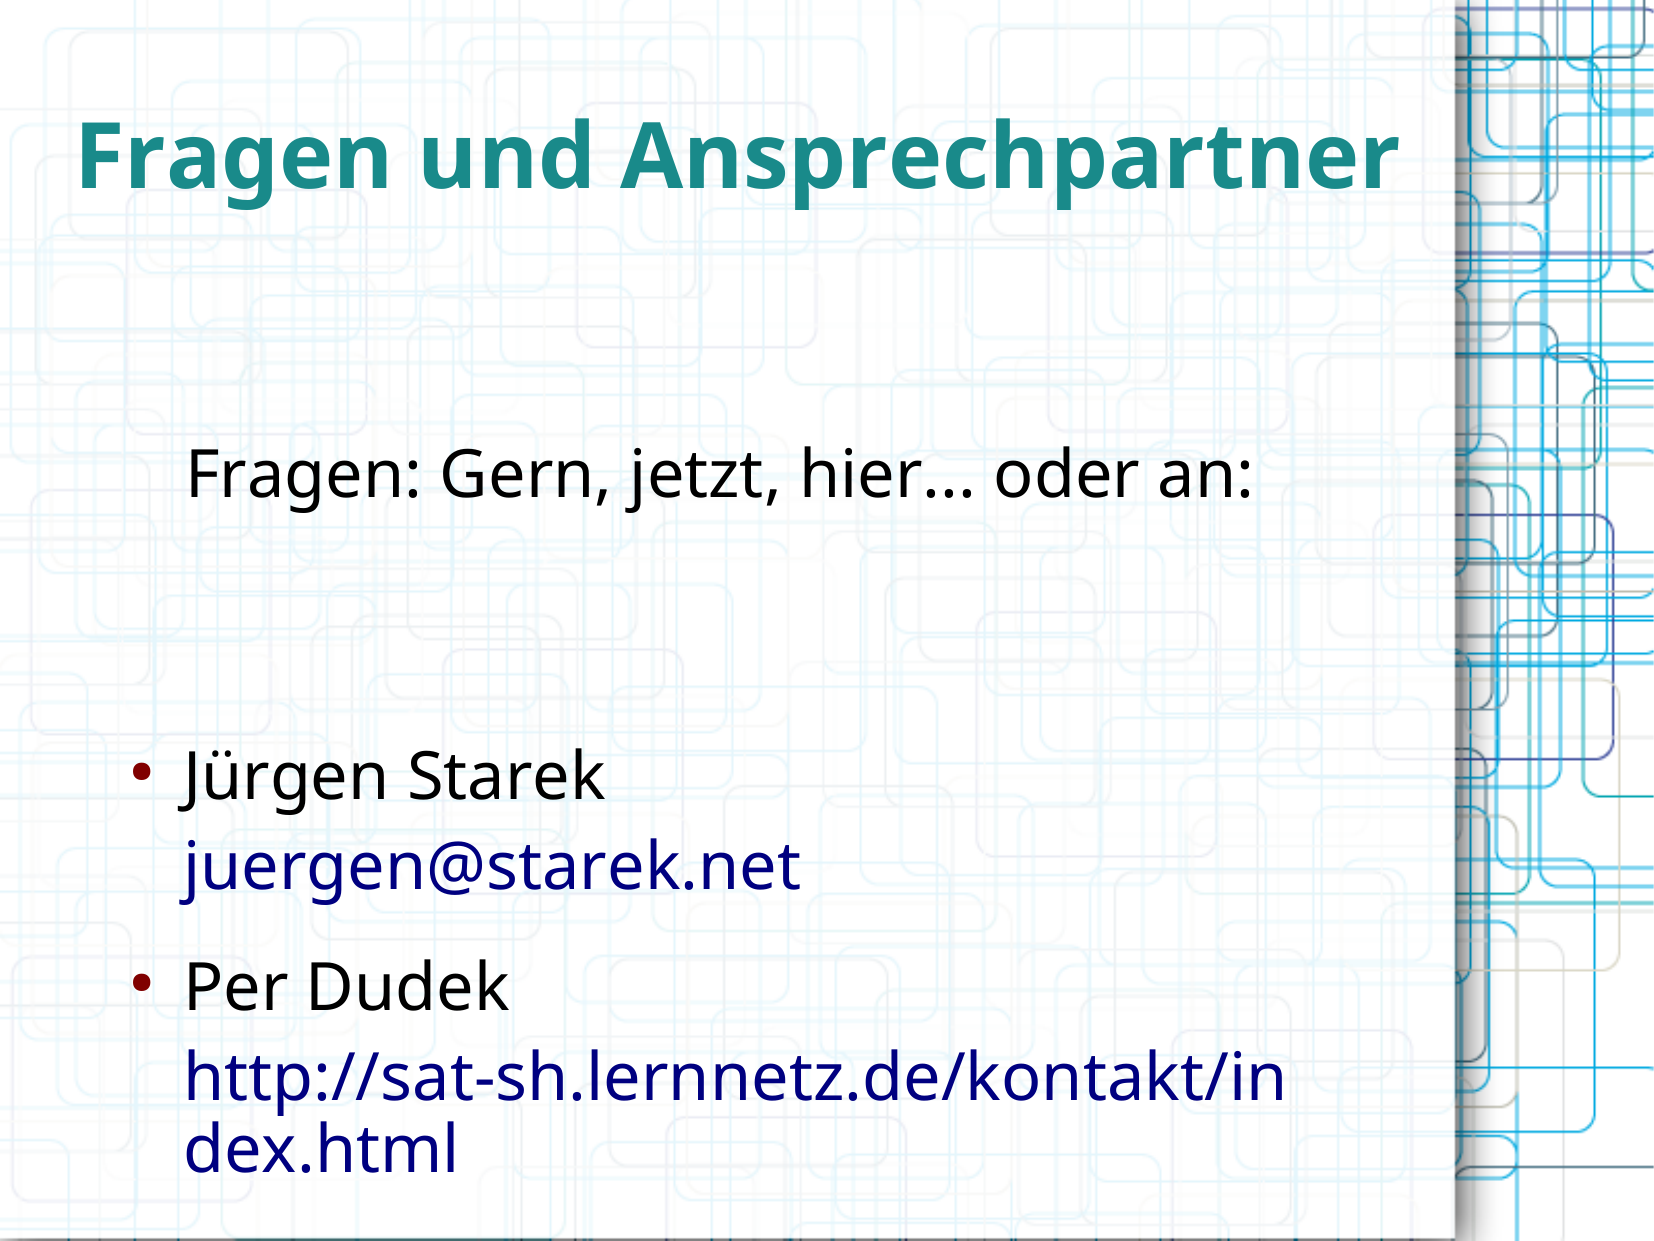

# Fragen und Ansprechpartner
Fragen: Gern, jetzt, hier... oder an:
Jürgen Starek
juergen@starek.net
Per Dudek
http://sat-sh.lernnetz.de/kontakt/index.html